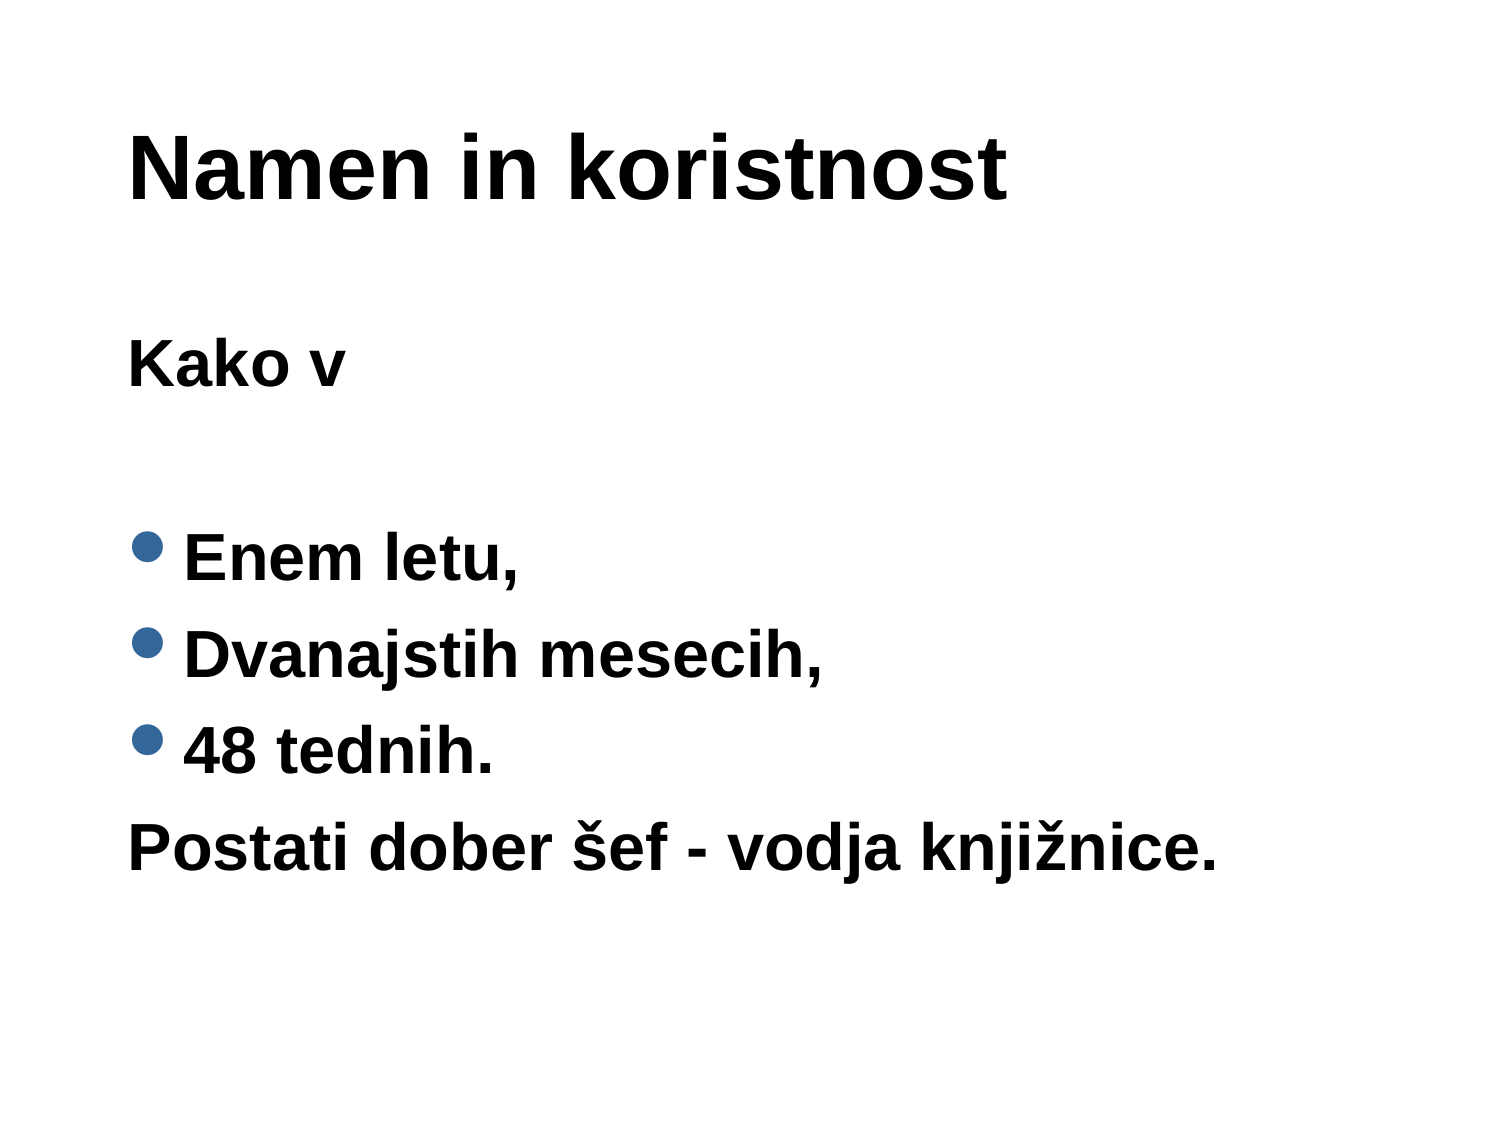

# Namen in koristnost
Kako v
Enem letu,
Dvanajstih mesecih,
48 tednih.
Postati dober šef - vodja knjižnice.